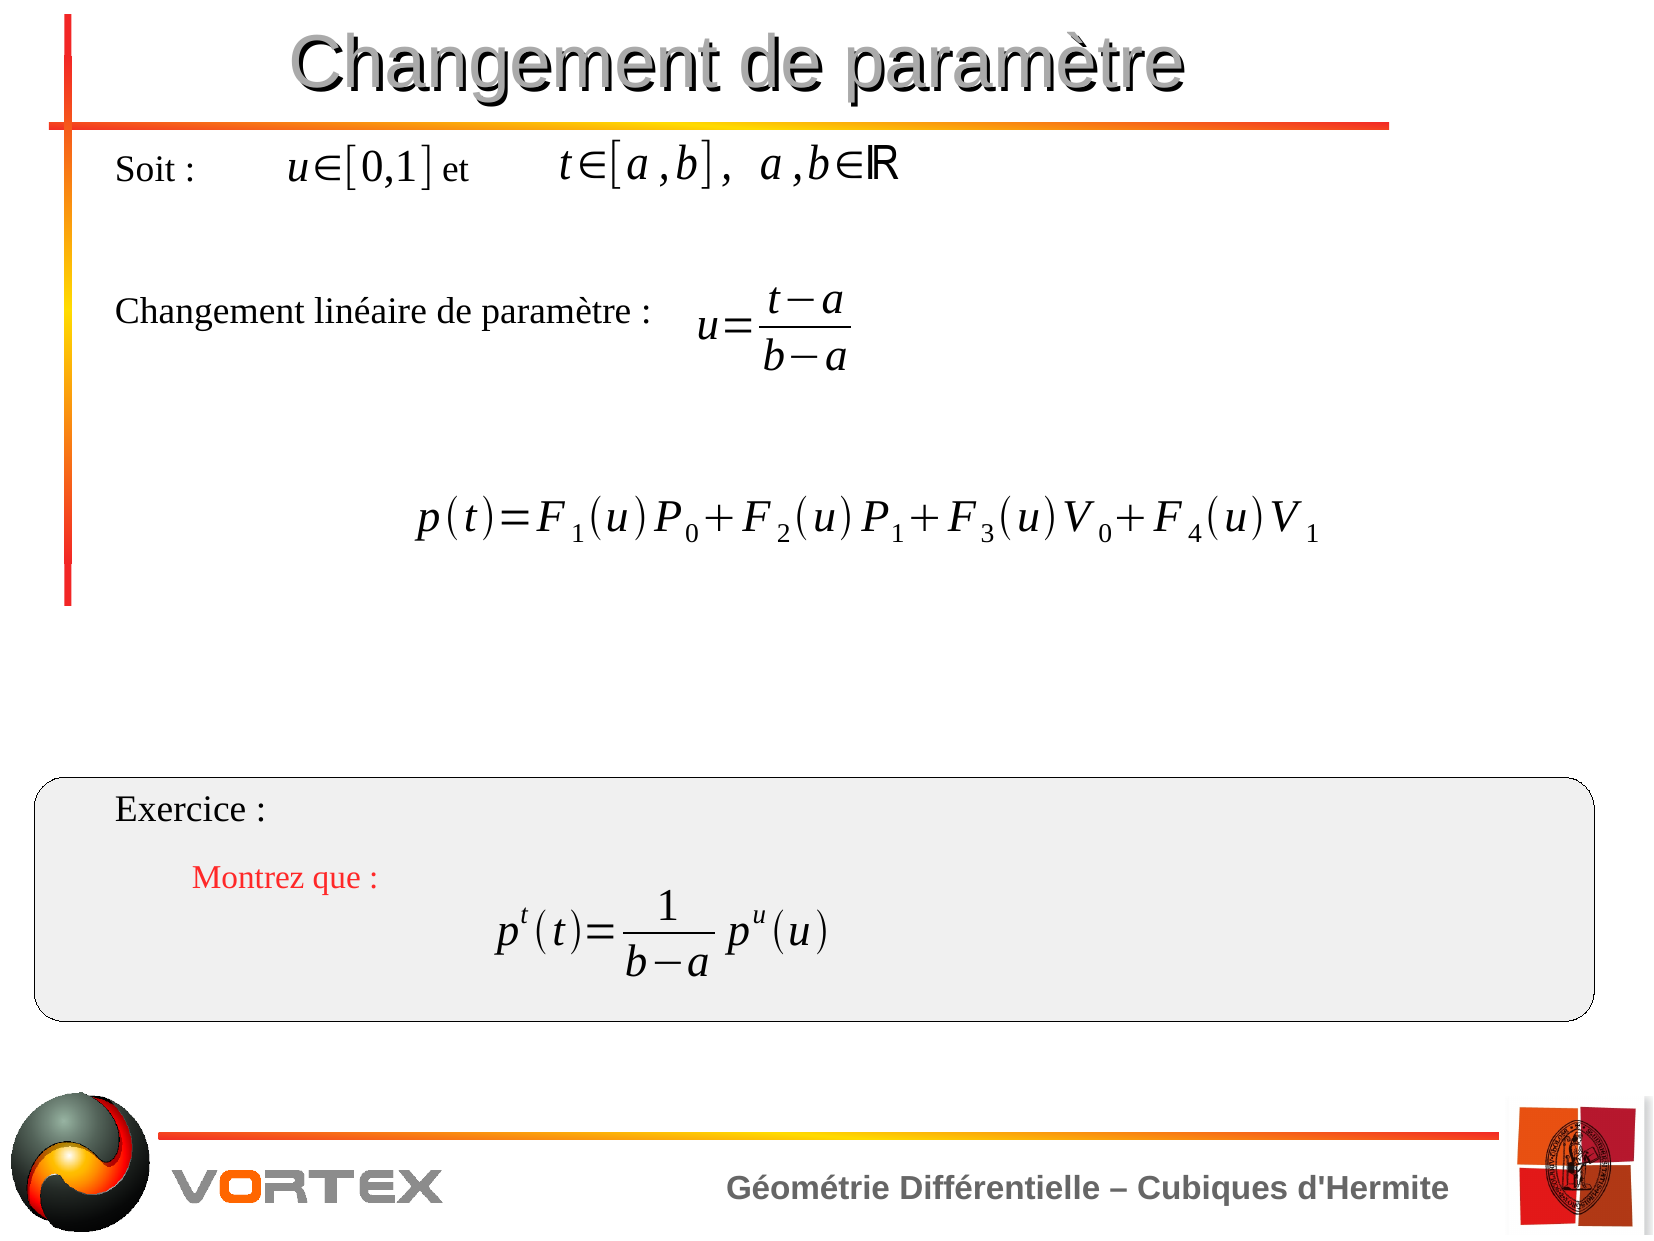

# Changement de paramètre
Soit : et
Changement linéaire de paramètre :
Exercice :
Montrez que :